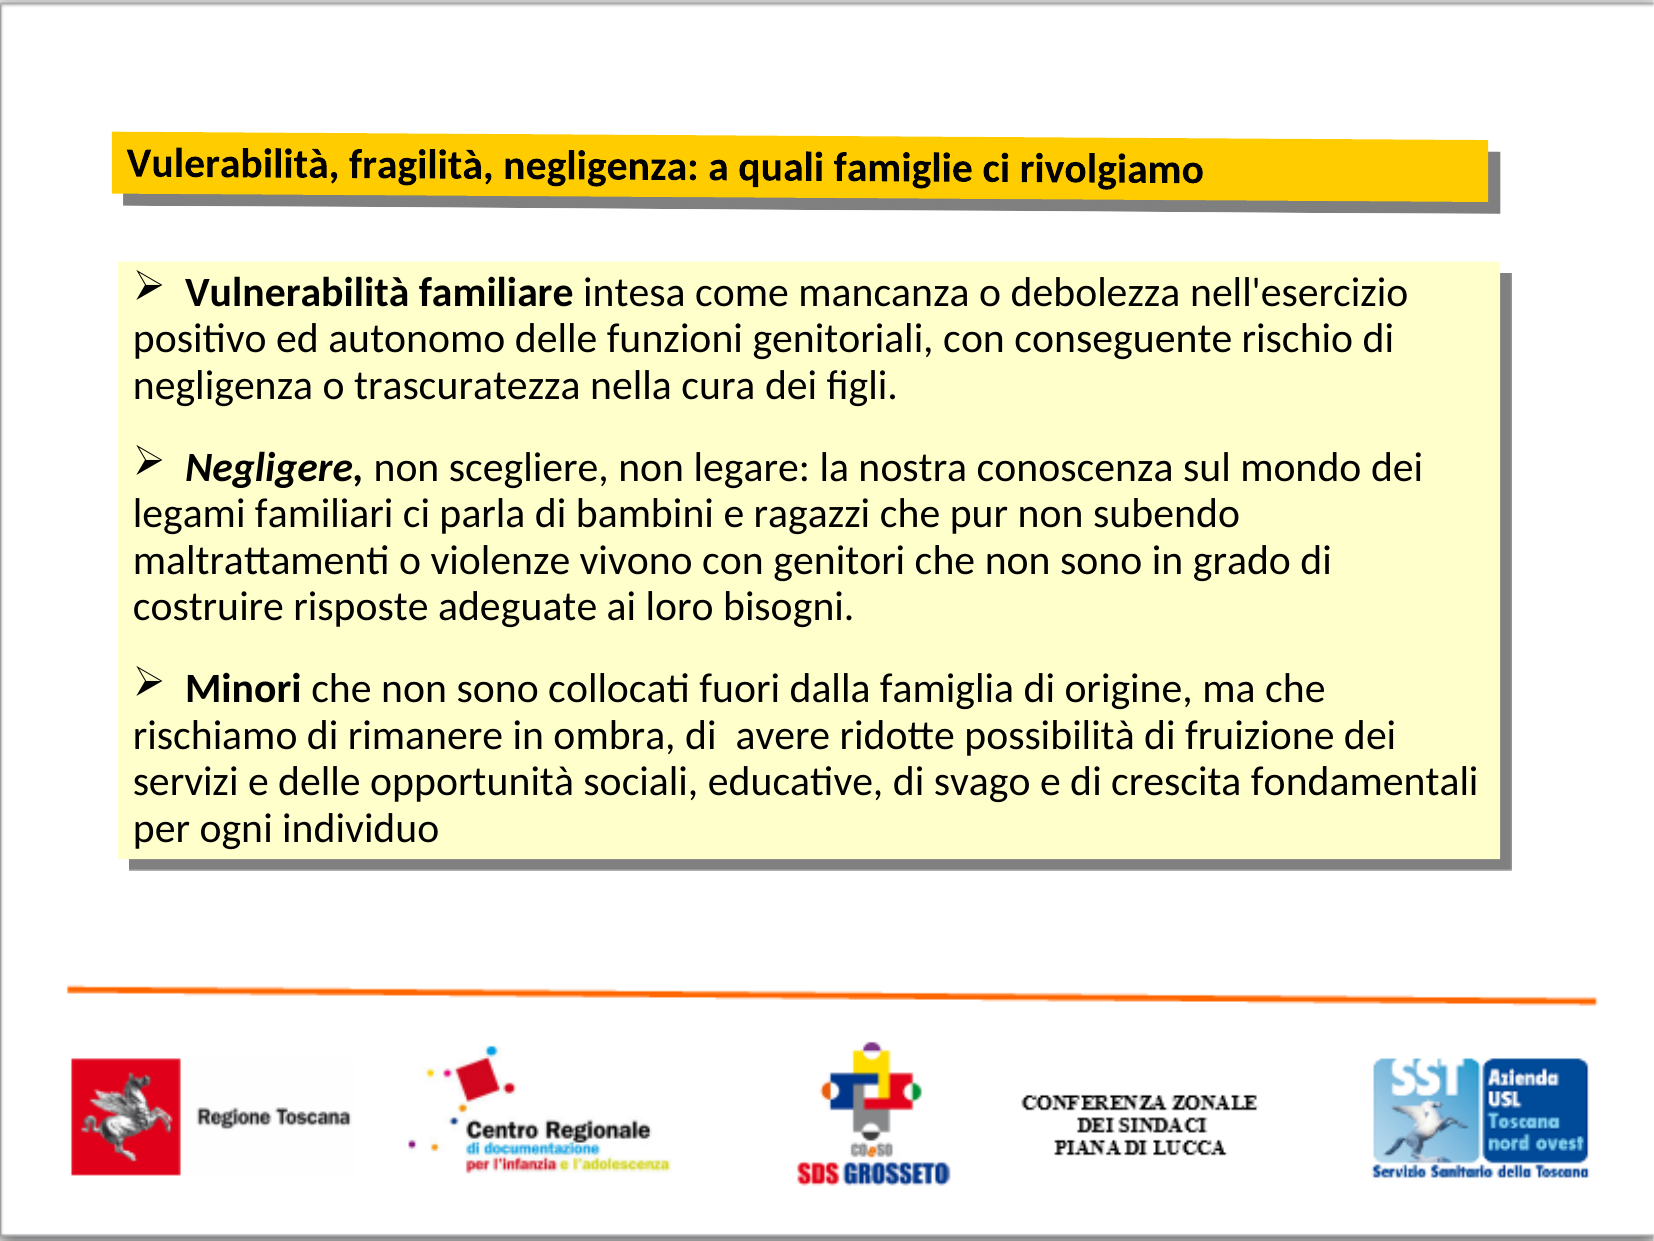

Vulerabilità, fragilità, negligenza: a quali famiglie ci rivolgiamo
 Vulnerabilità familiare intesa come mancanza o debolezza nell'esercizio positivo ed autonomo delle funzioni genitoriali, con conseguente rischio di negligenza o trascuratezza nella cura dei figli.
 Negligere, non scegliere, non legare: la nostra conoscenza sul mondo dei legami familiari ci parla di bambini e ragazzi che pur non subendo maltrattamenti o violenze vivono con genitori che non sono in grado di costruire risposte adeguate ai loro bisogni.
 Minori che non sono collocati fuori dalla famiglia di origine, ma che rischiamo di rimanere in ombra, di avere ridotte possibilità di fruizione dei servizi e delle opportunità sociali, educative, di svago e di crescita fondamentali per ogni individuo